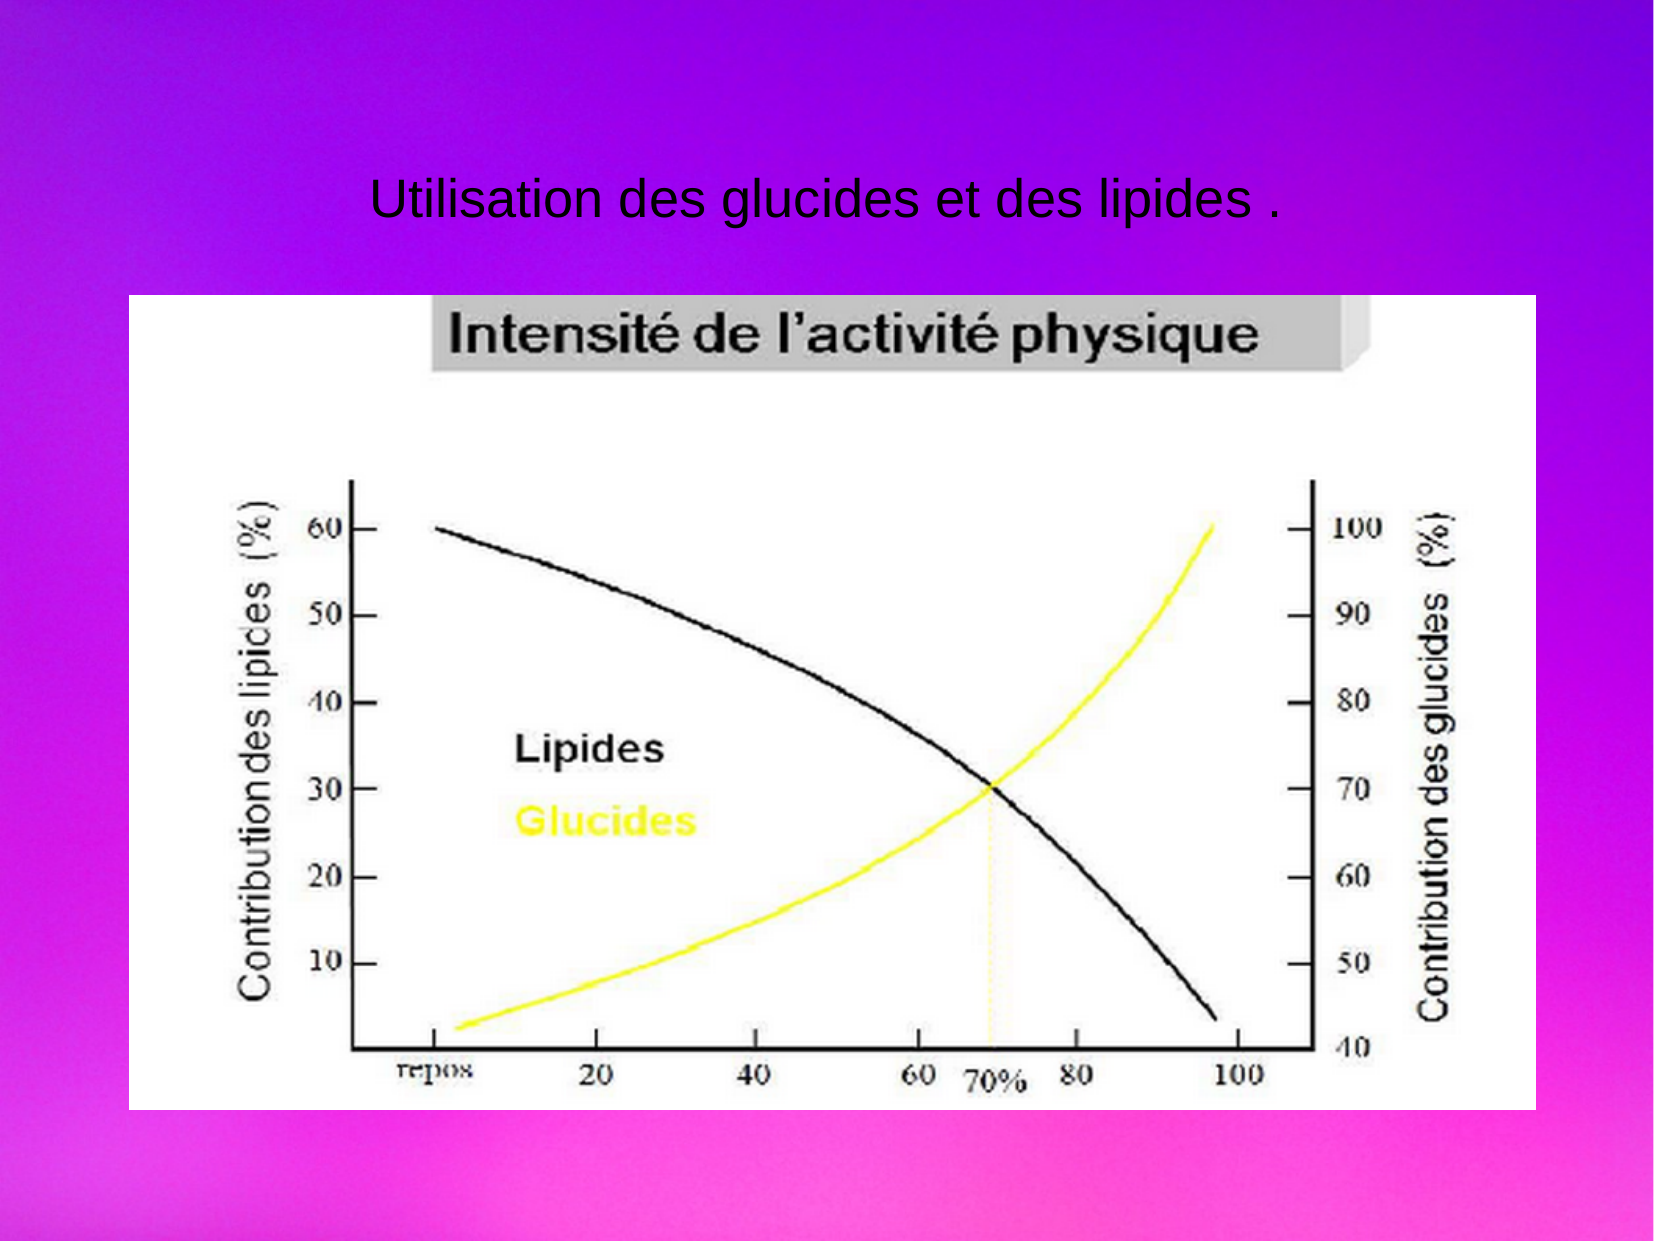

Utilisation des glucides et des lipides .